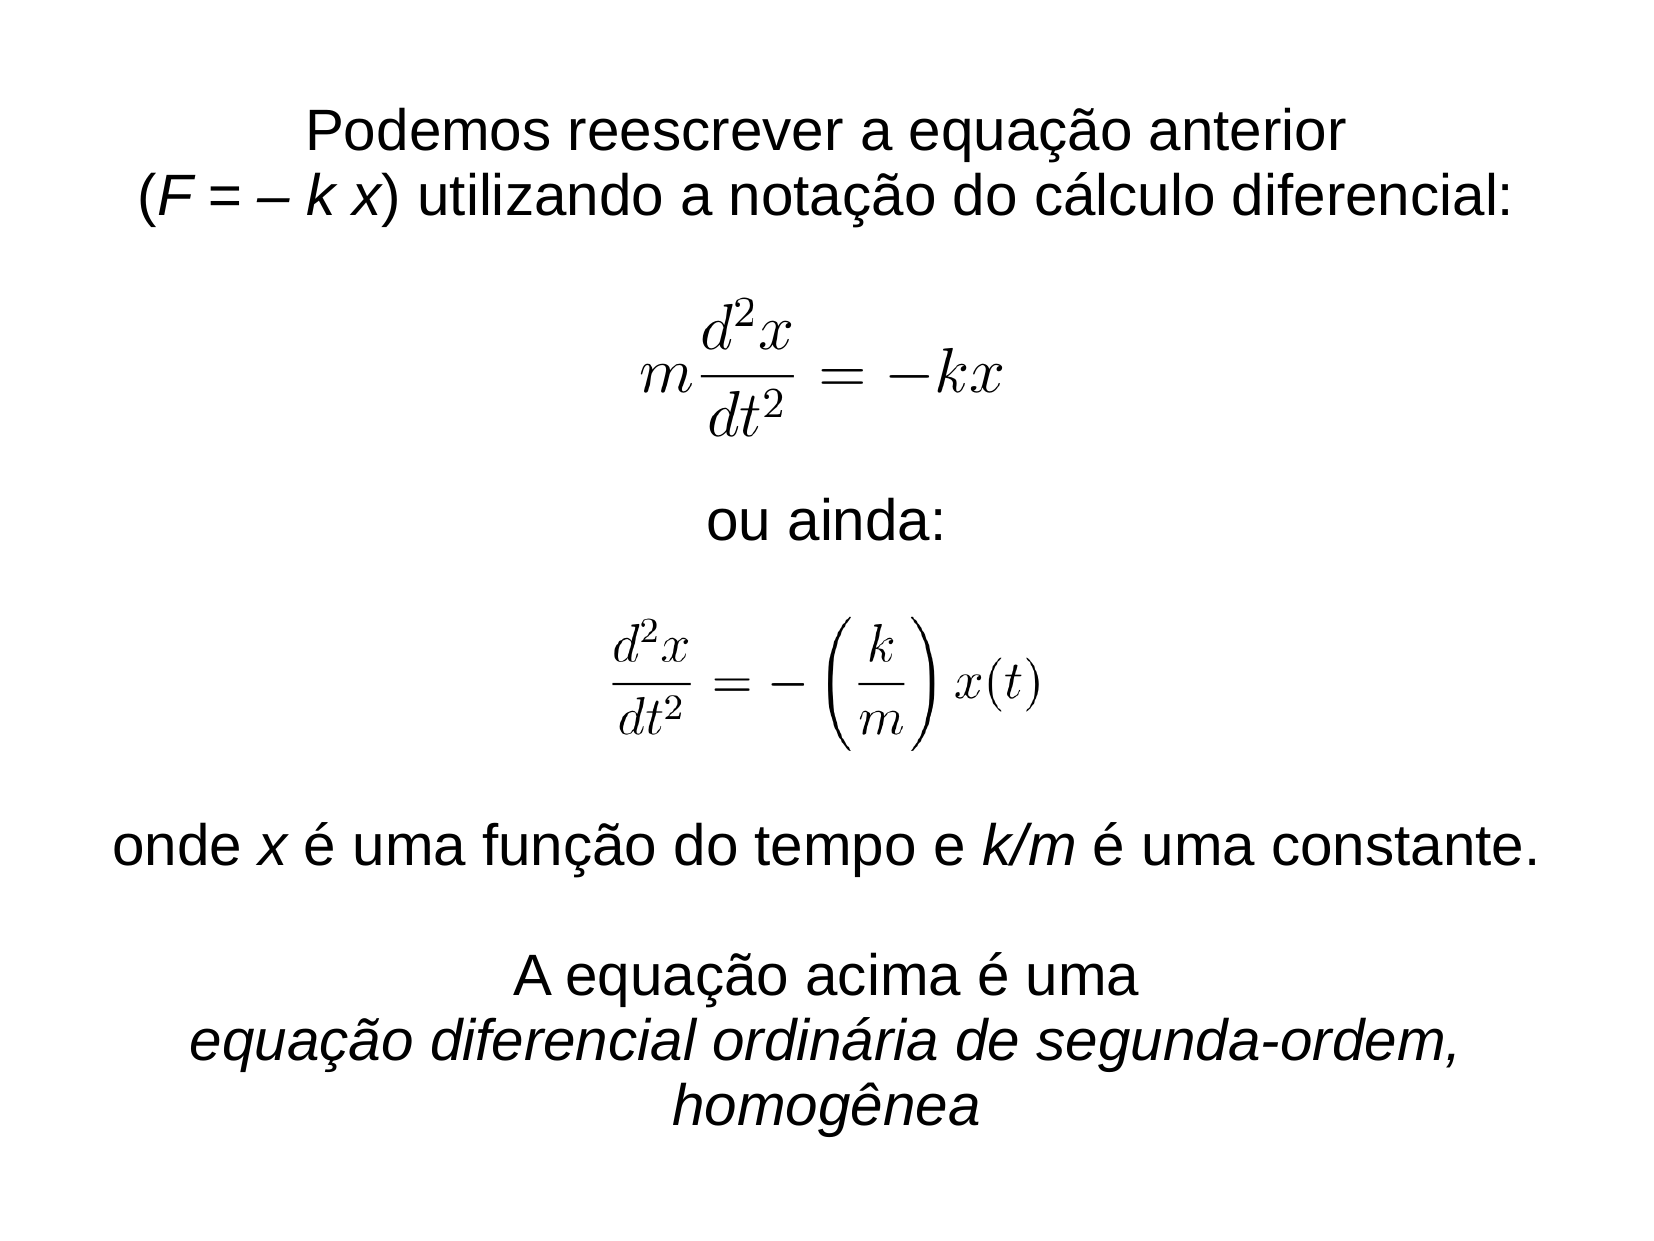

# Podemos reescrever a equação anterior
(F = – k x) utilizando a notação do cálculo diferencial:
ou ainda:
onde x é uma função do tempo e k/m é uma constante.
A equação acima é uma
equação diferencial ordinária de segunda-ordem, homogênea